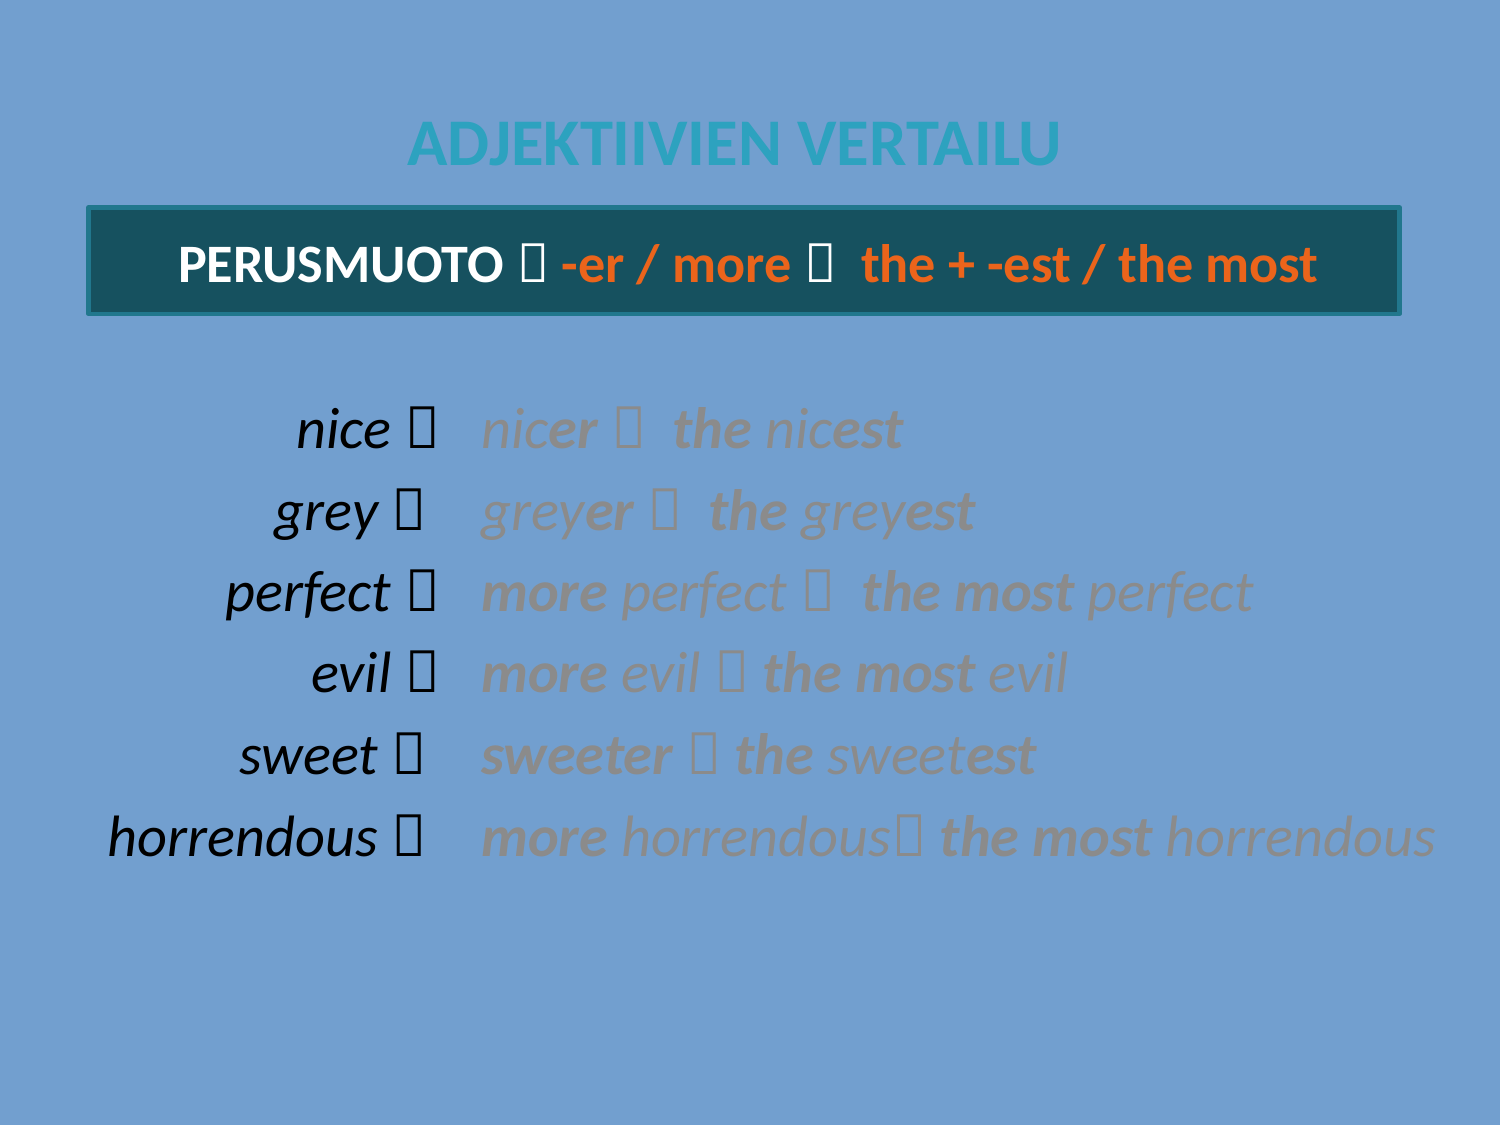

# ADJEKTIIVIEN VERTAILU
PERUSMUOTO  -er / more  the + -est / the most
nice 
grey 
perfect 
evil 
sweet 
horrendous 
nicer  the nicest
greyer  the greyest
more perfect  the most perfect
more evil  the most evil
sweeter  the sweetest
more horrendous the most horrendous